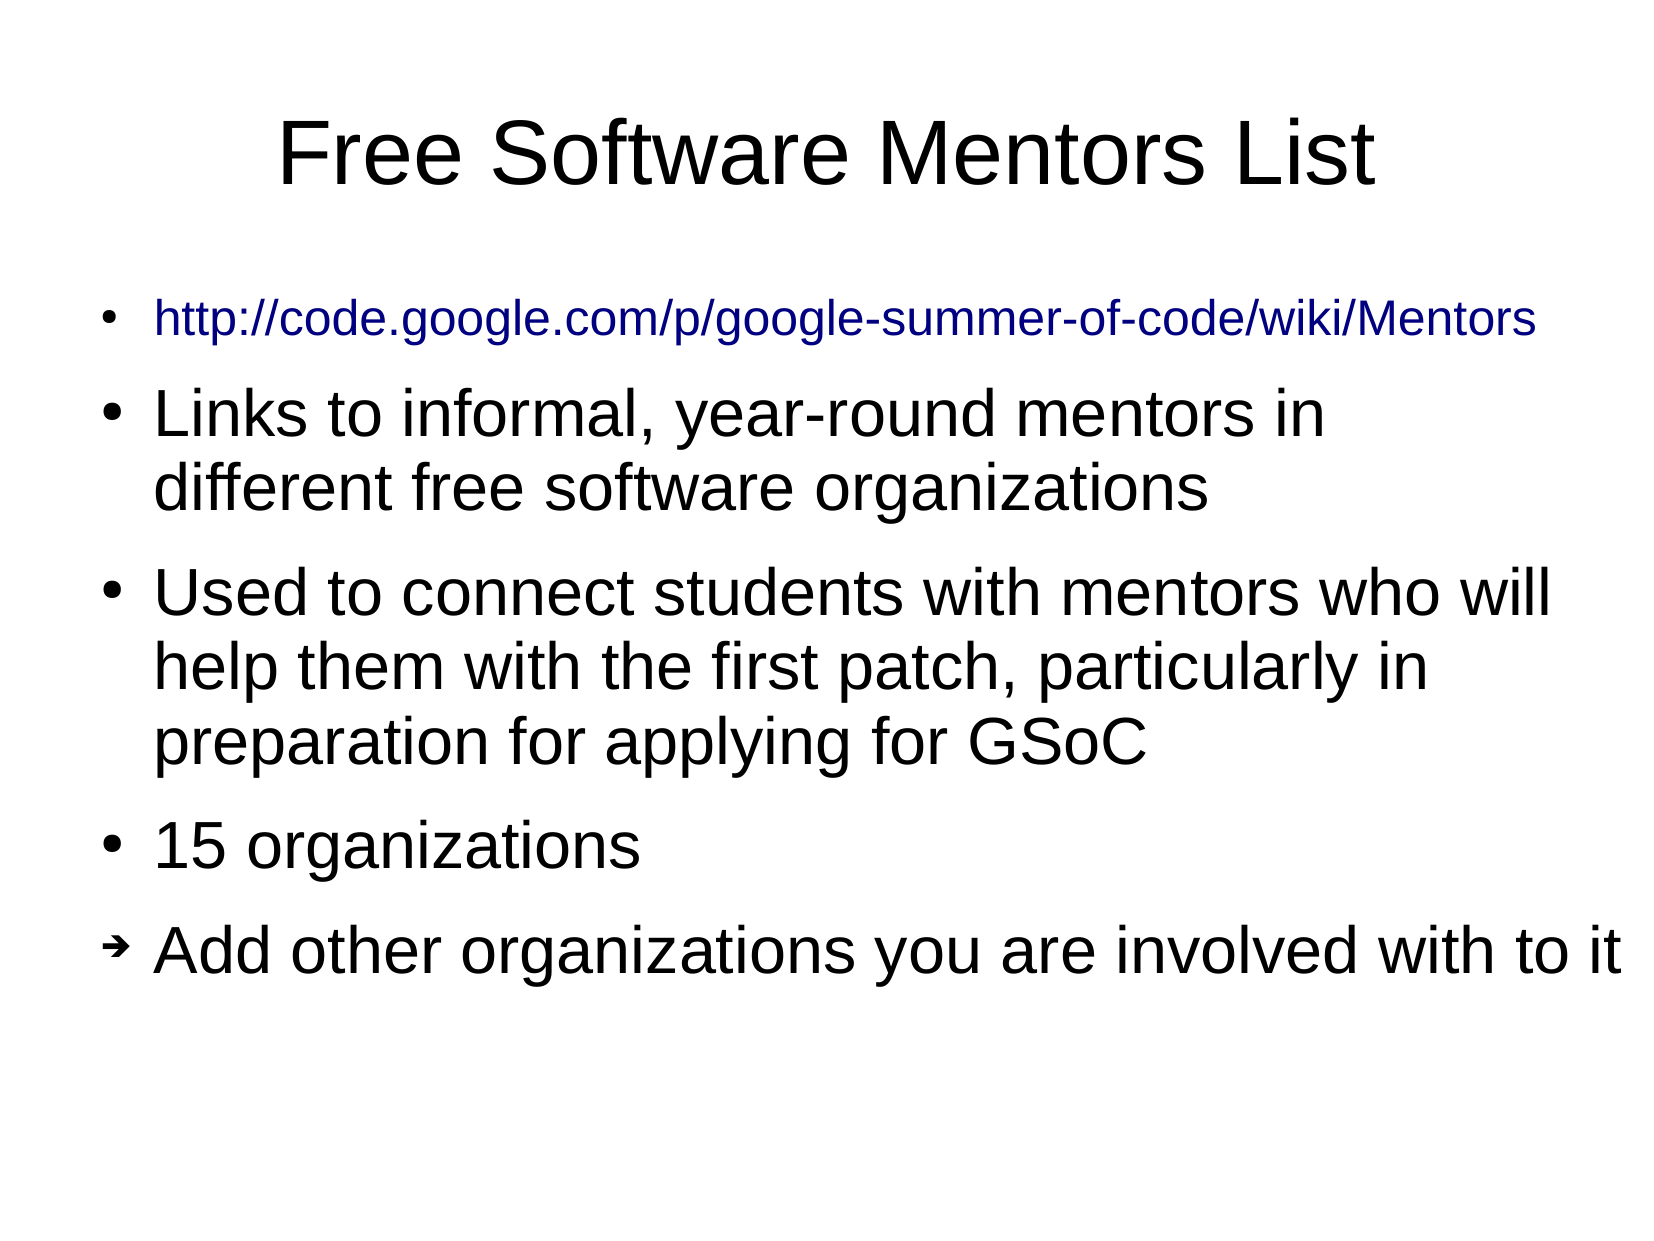

# Free Software Mentors List
http://code.google.com/p/google-summer-of-code/wiki/Mentors
Links to informal, year-round mentors in different free software organizations
Used to connect students with mentors who will help them with the first patch, particularly in preparation for applying for GSoC
15 organizations
Add other organizations you are involved with to it